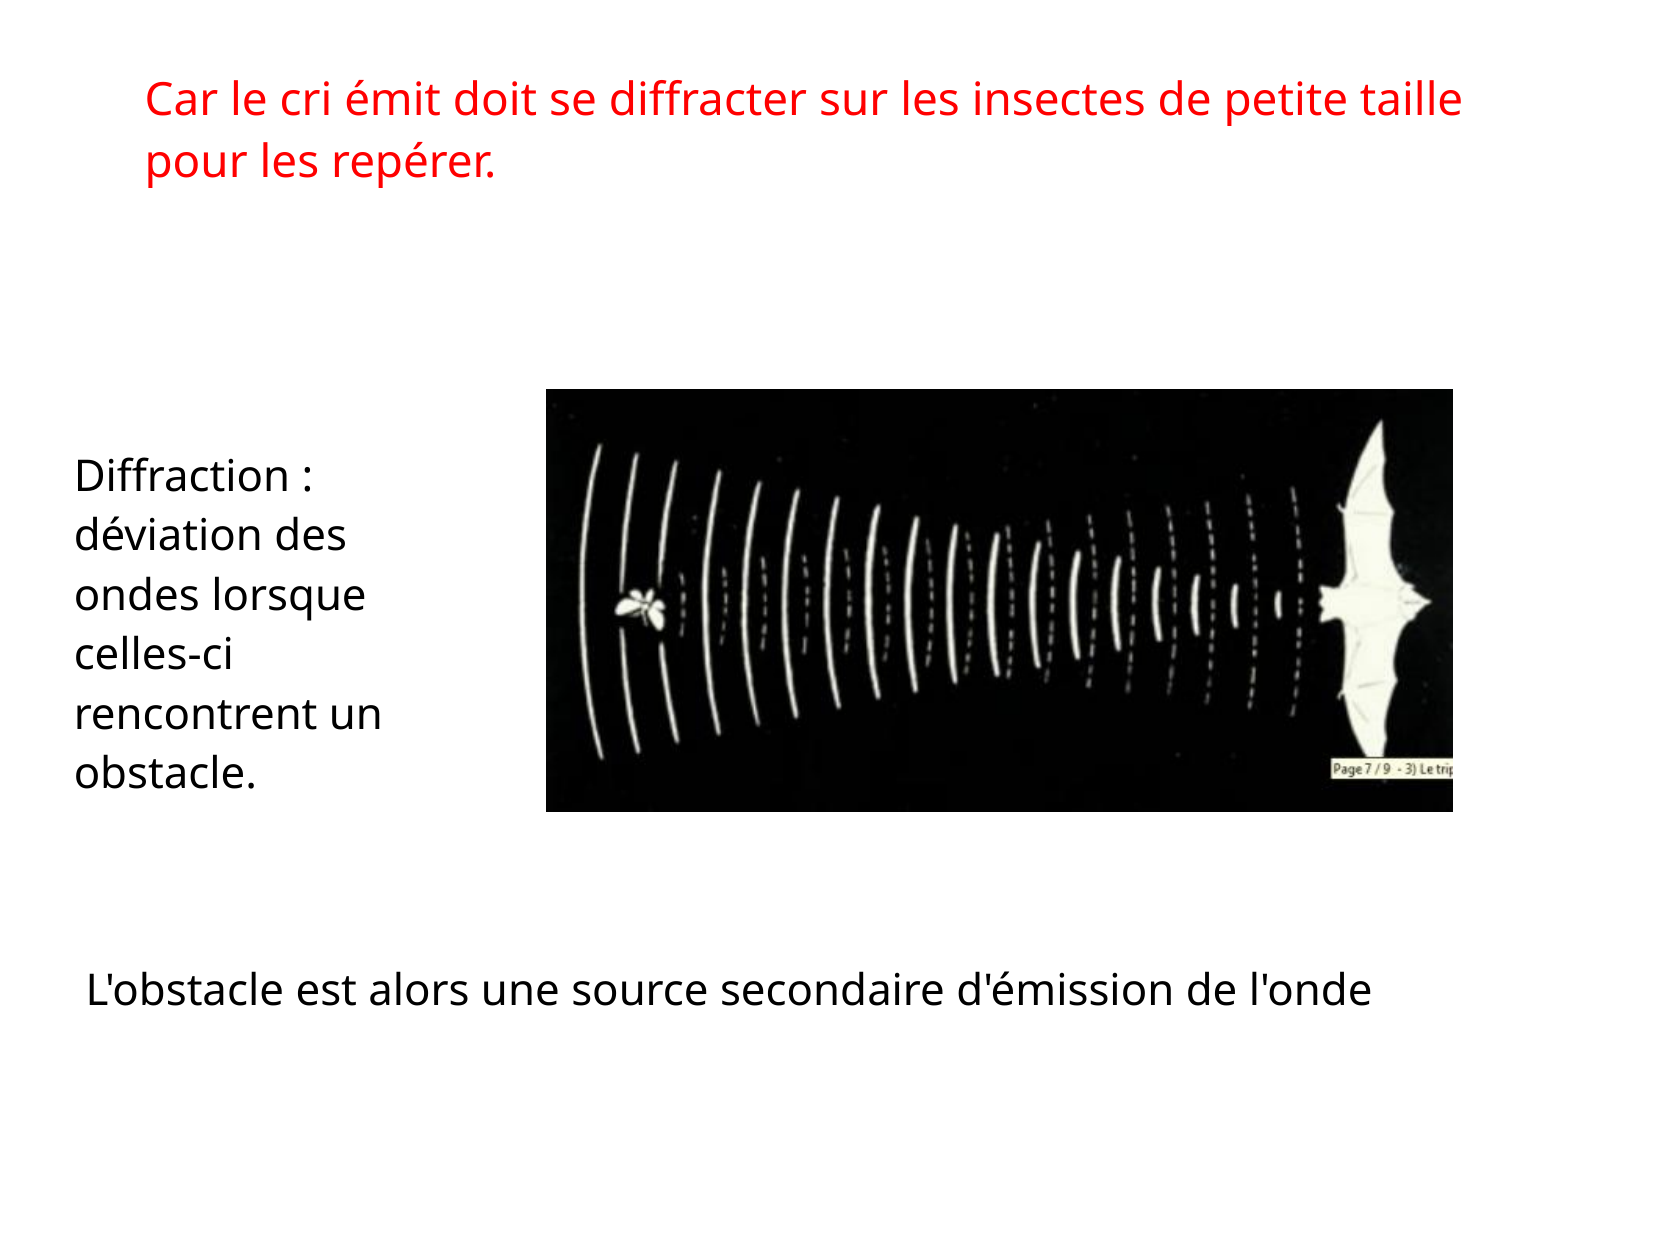

Car le cri émit doit se diffracter sur les insectes de petite taille
pour les repérer.
Diffraction : déviation des ondes lorsque celles-ci rencontrent un obstacle.
L'obstacle est alors une source secondaire d'émission de l'onde